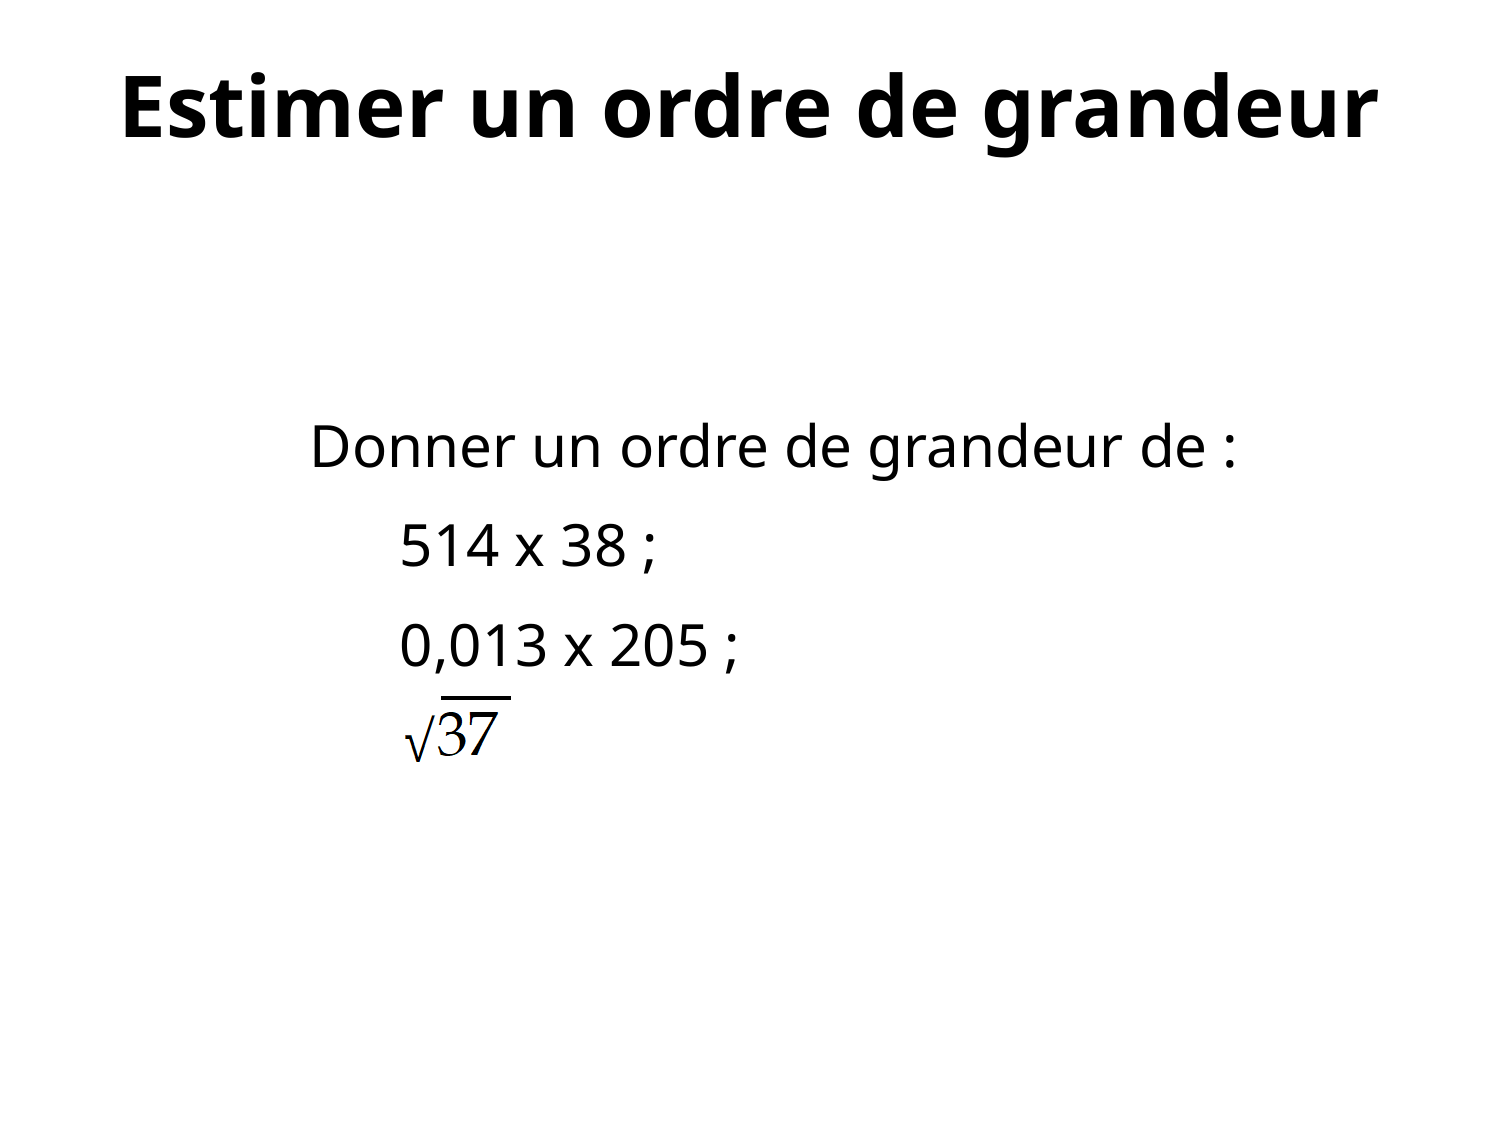

# Estimer un ordre de grandeur
Donner un ordre de grandeur de :
514 x 38 ;
0,013 x 205 ;